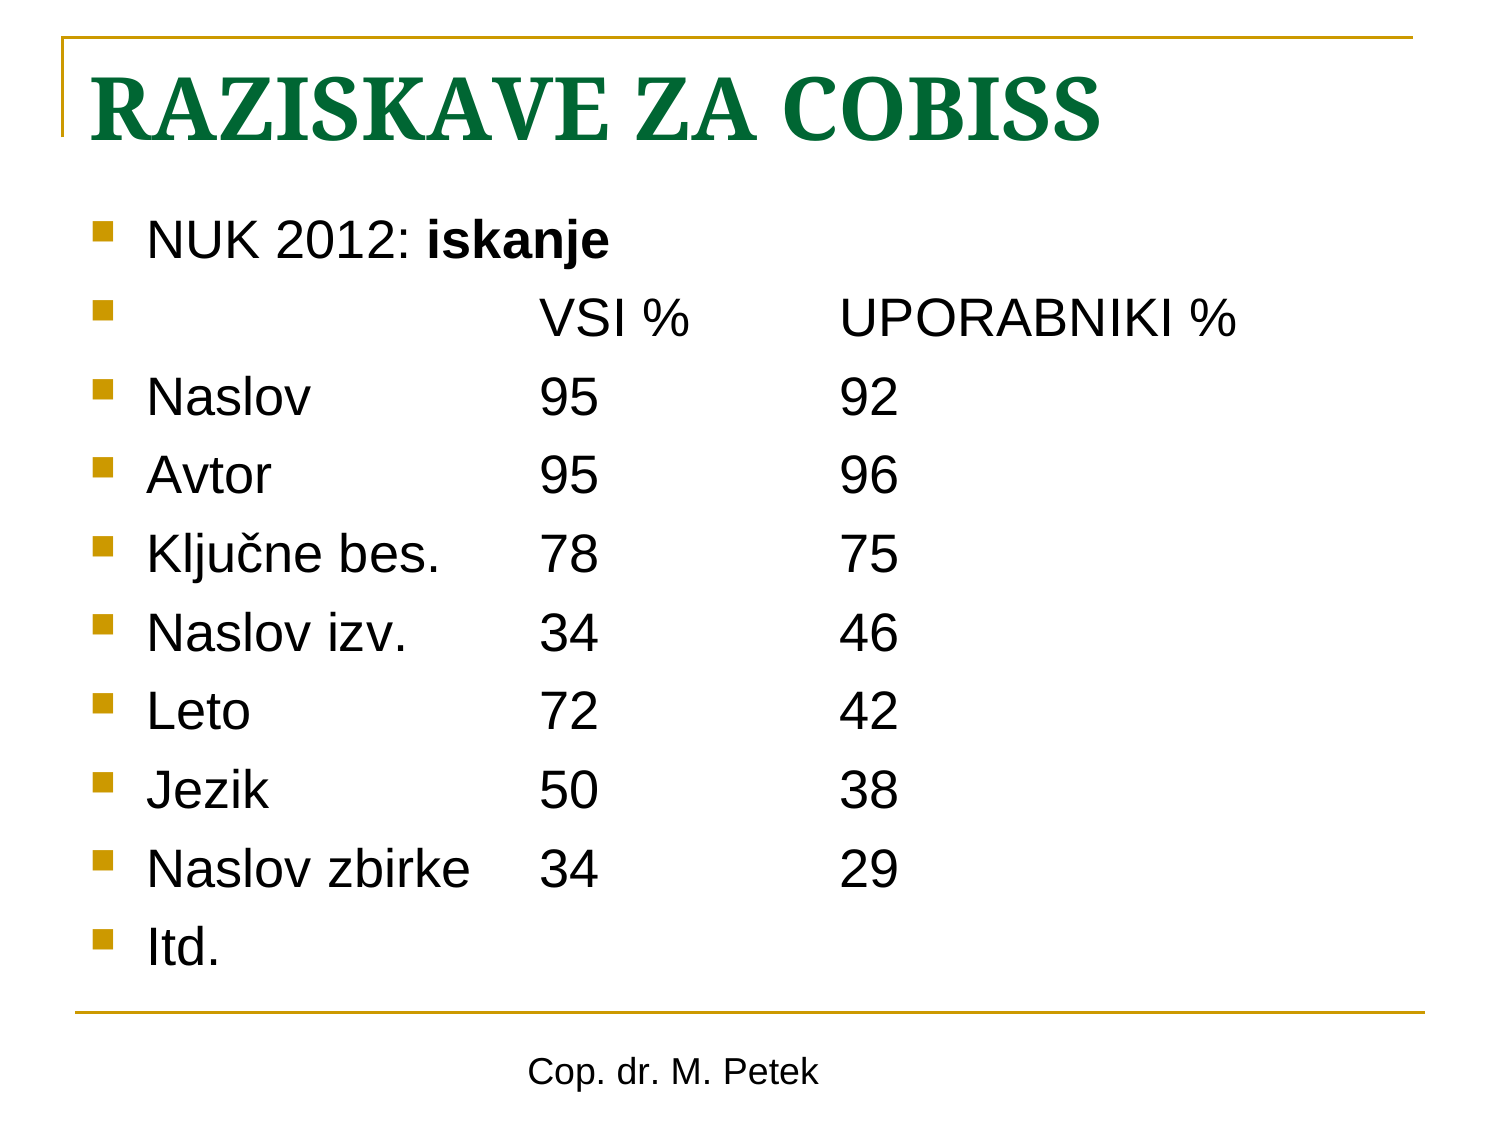

# RAZISKAVE ZA COBISS
NUK 2012: iskanje
 		VSI %	UPORABNIKI %
Naslov		95		92
Avtor		95		96
Ključne bes.	78		75
Naslov izv.	34		46
Leto 		72		42
Jezik 		50		38
Naslov zbirke 	34		29
Itd.
Cop. dr. M. Petek